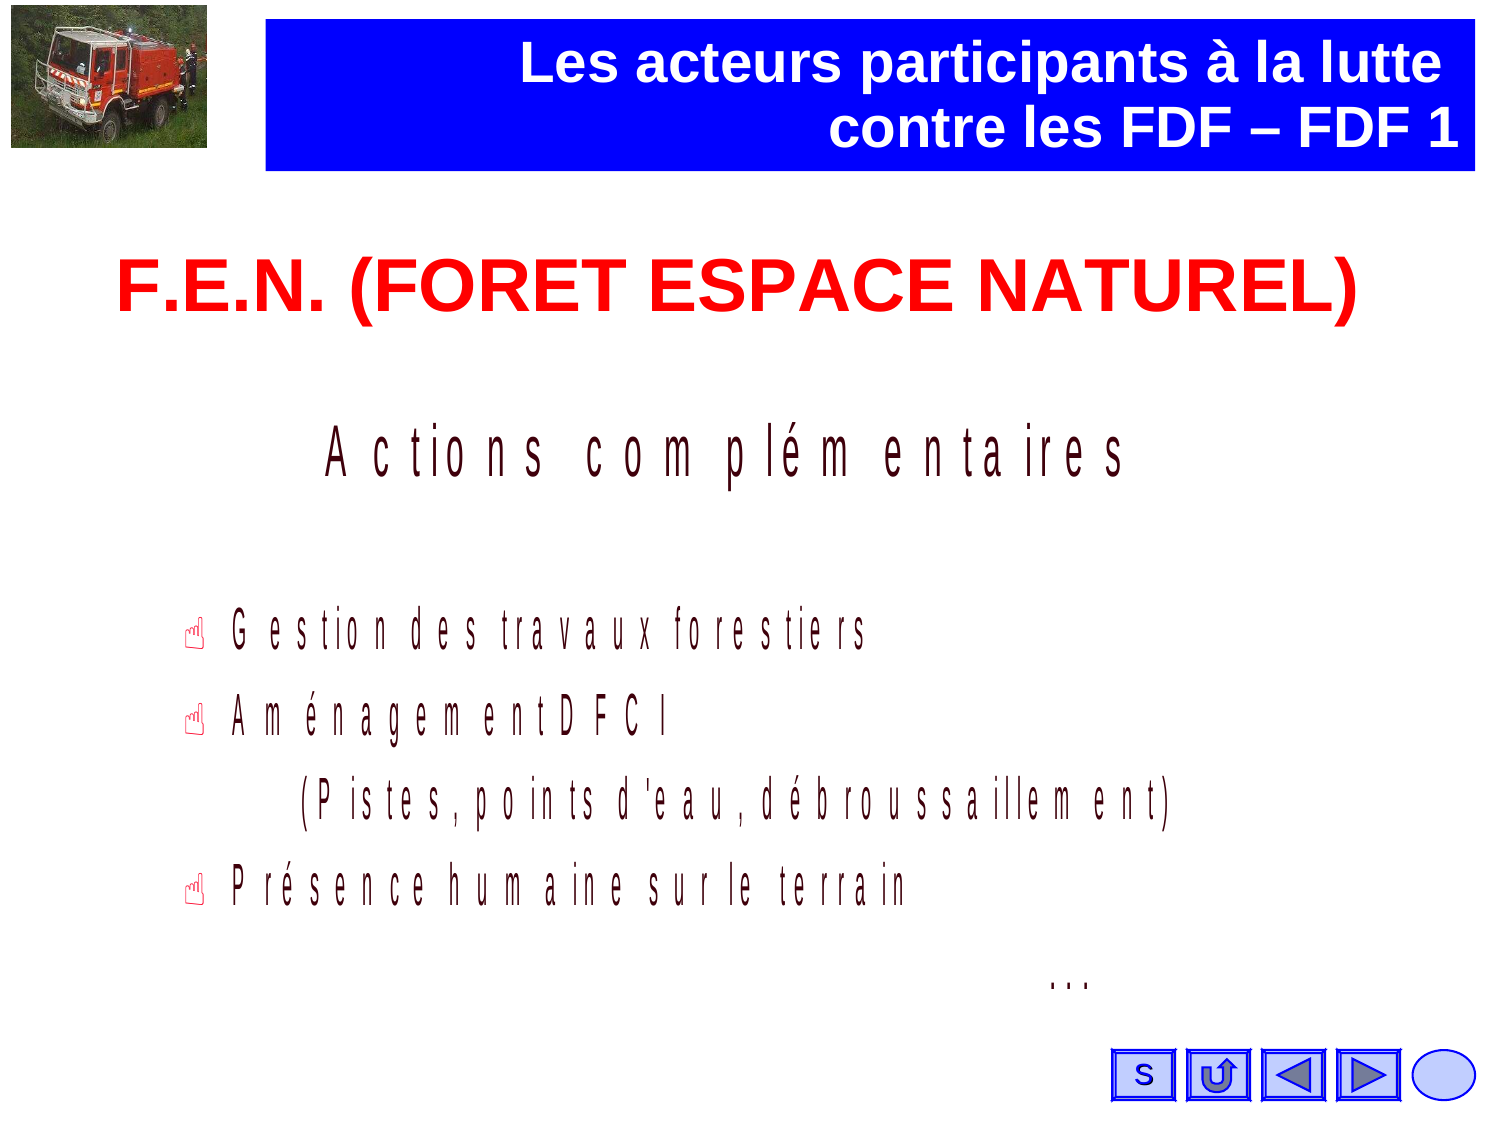

Les acteurs participants à la lutte
contre les FDF – FDF 1
F.E.N. (FORET ESPACE NATUREL)